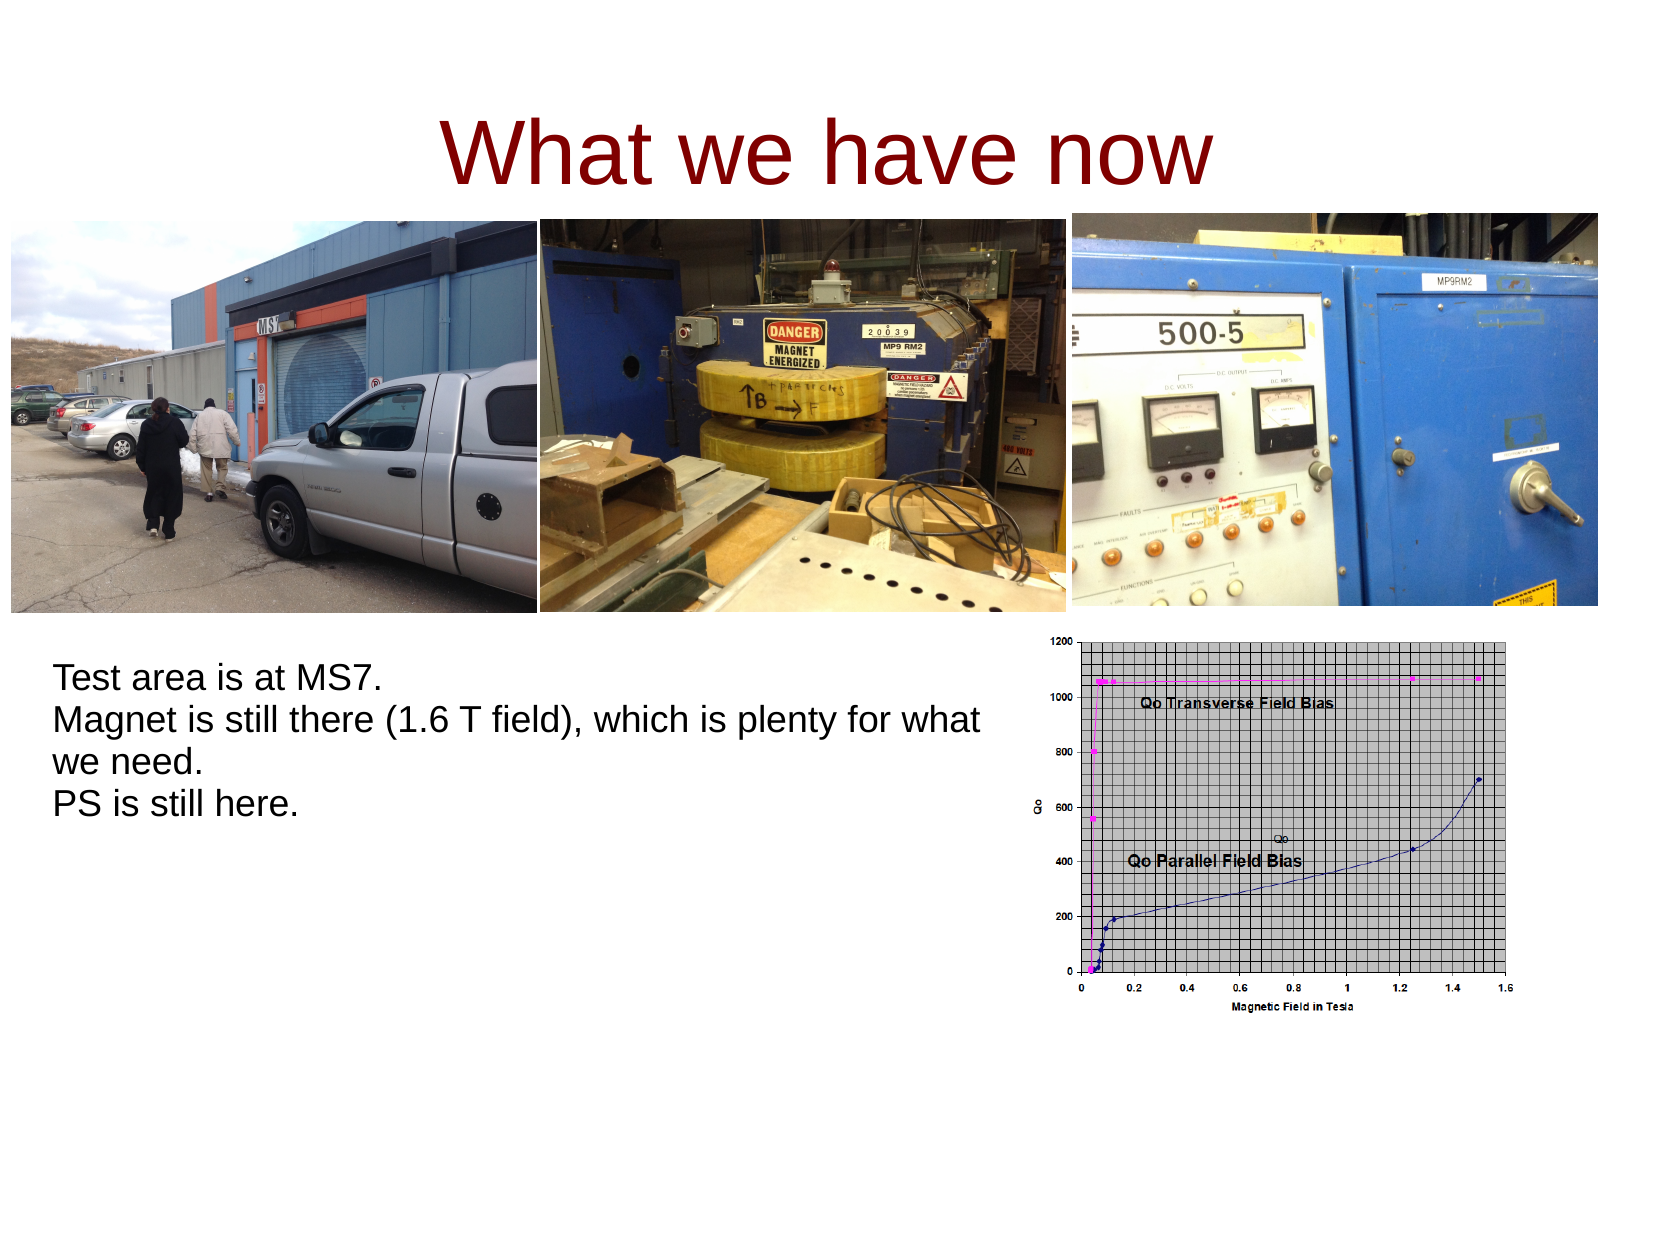

# What we have now
Test area is at MS7.
Magnet is still there (1.6 T field), which is plenty for what we need.
PS is still here.